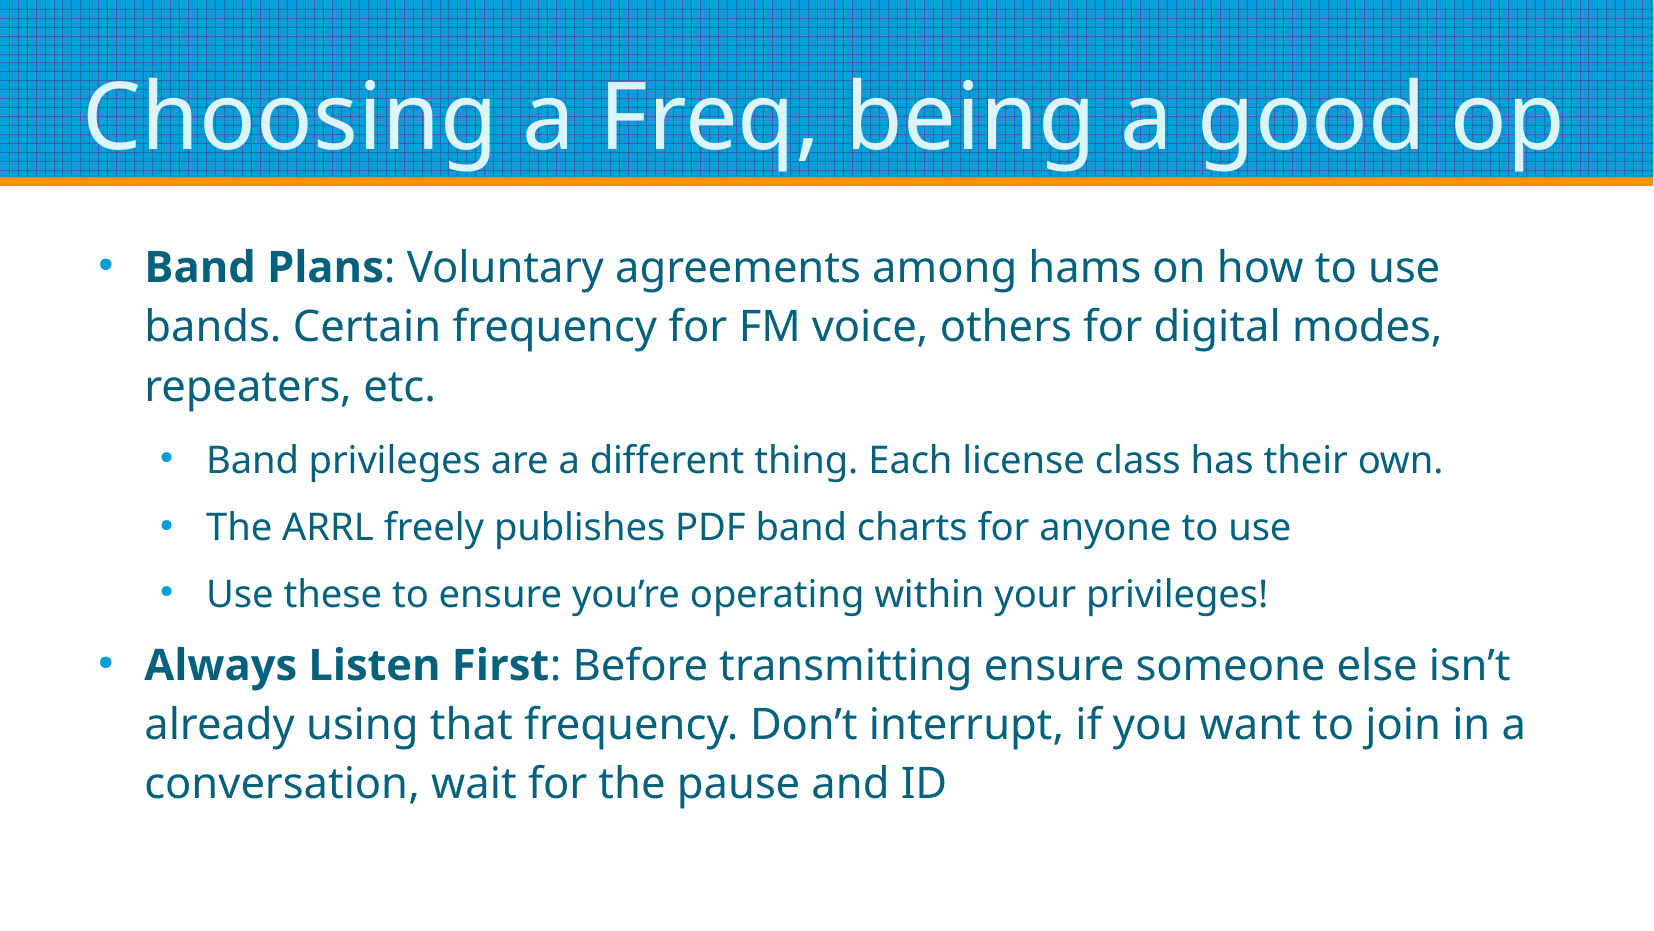

# Choosing a Freq, being a good op
Band Plans: Voluntary agreements among hams on how to use bands. Certain frequency for FM voice, others for digital modes, repeaters, etc.
Band privileges are a different thing. Each license class has their own.
The ARRL freely publishes PDF band charts for anyone to use
Use these to ensure you’re operating within your privileges!
Always Listen First: Before transmitting ensure someone else isn’t already using that frequency. Don’t interrupt, if you want to join in a conversation, wait for the pause and ID